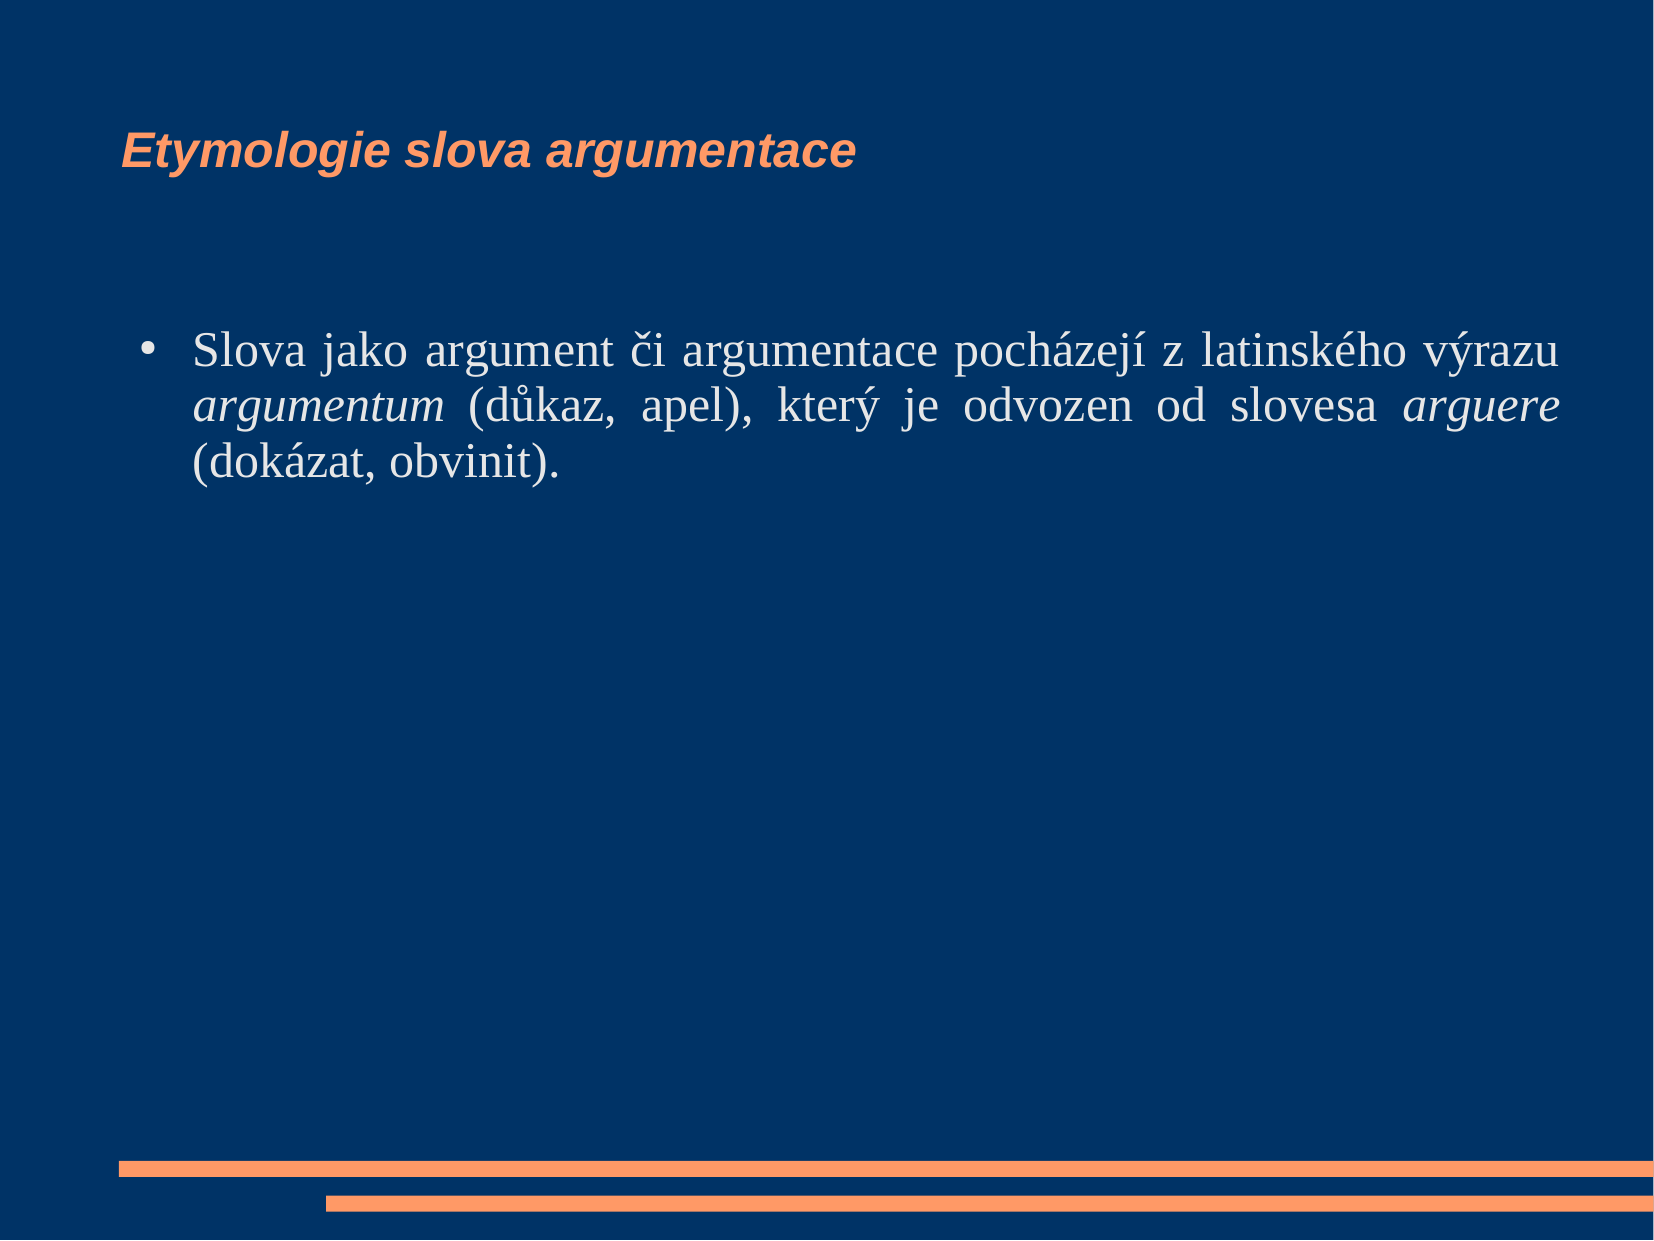

# Etymologie slova argumentace
Slova jako argument či argumentace pocházejí z latinského výrazu argumentum (důkaz, apel), který je odvozen od slovesa arguere (dokázat, obvinit).